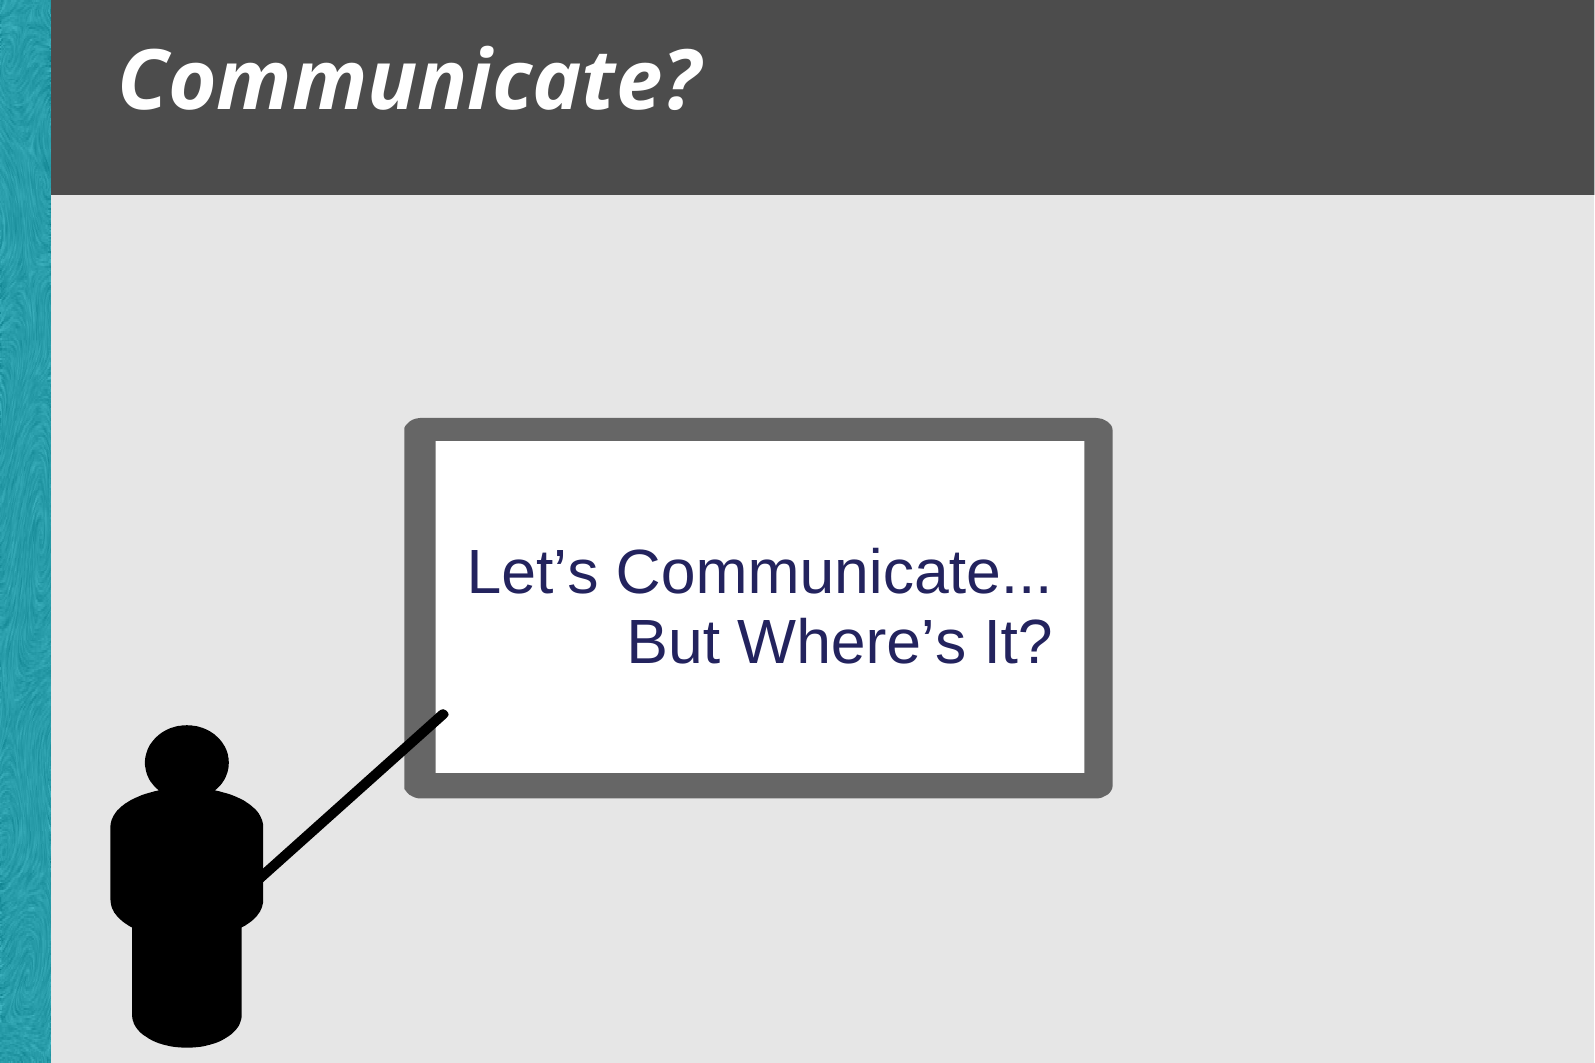

# Communicate?
Let’s Communicate...
But Where’s It?